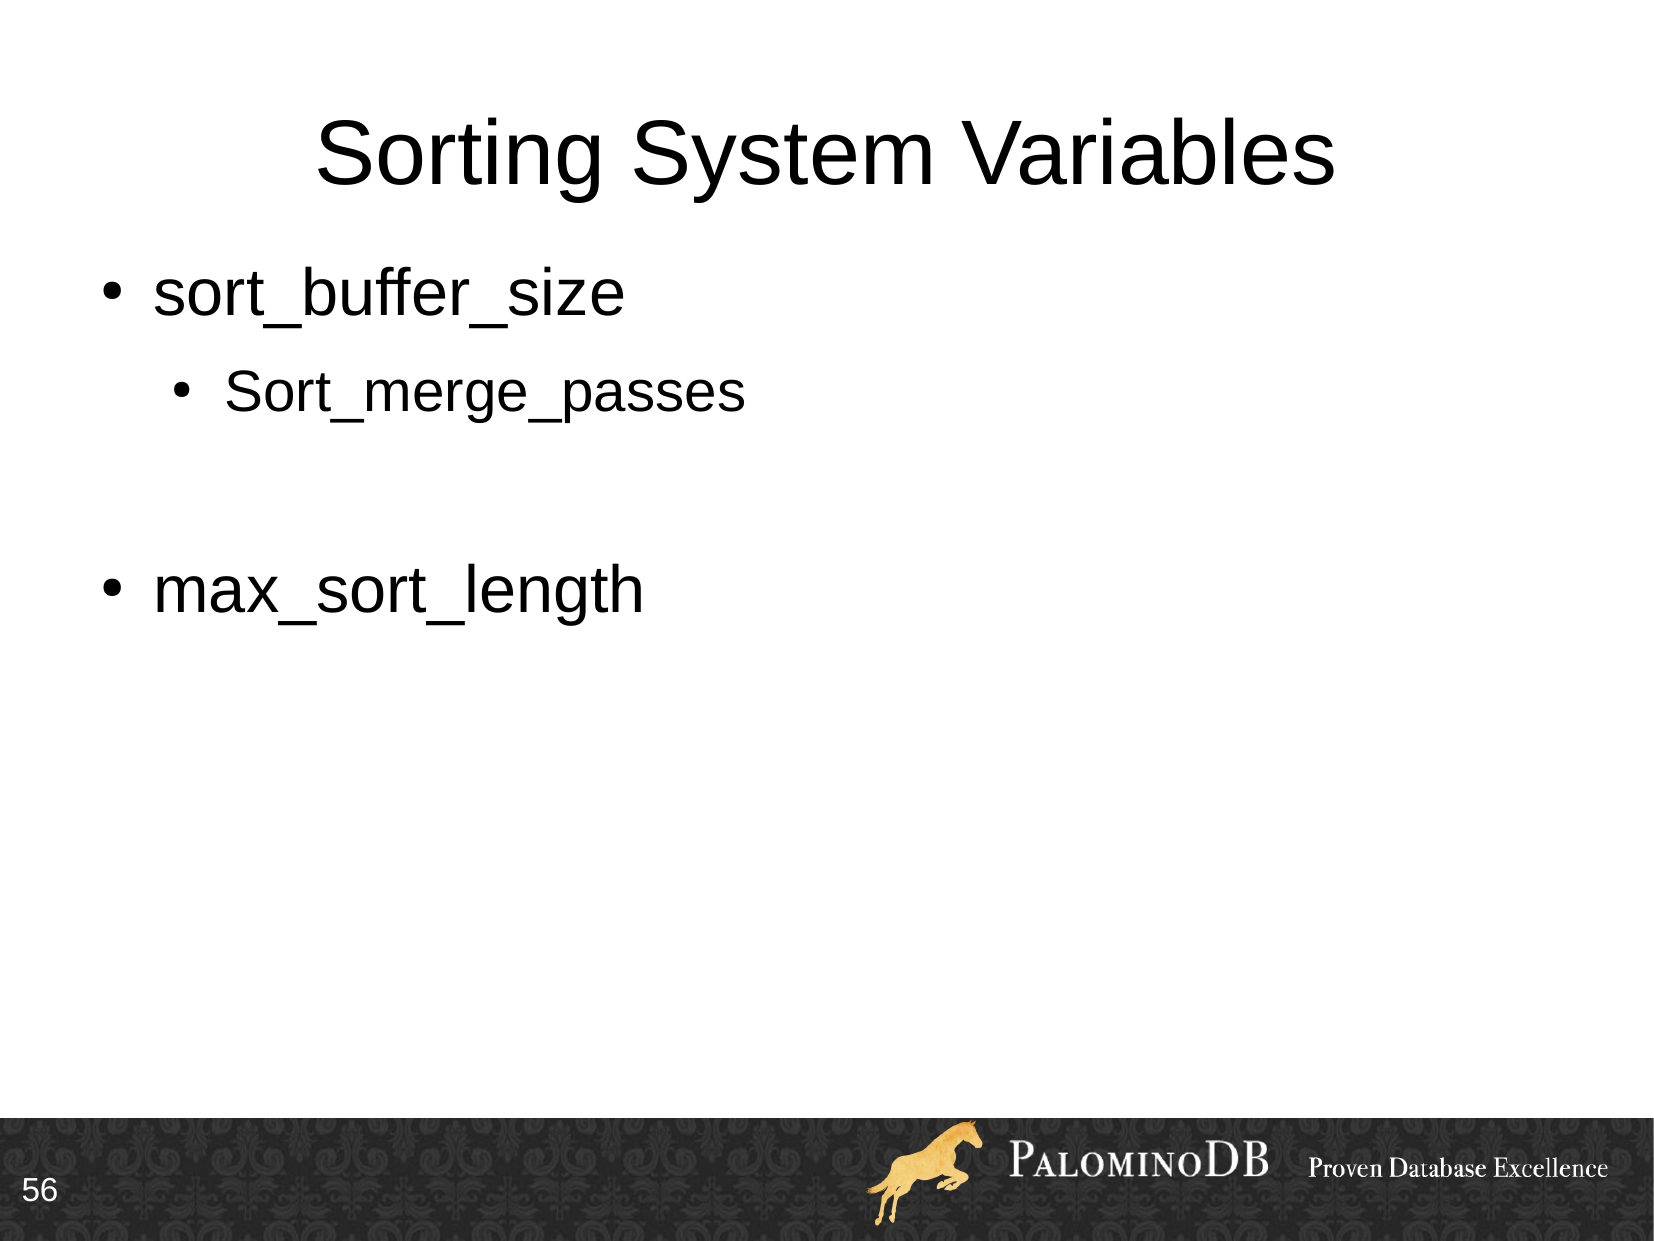

# Sorting System Variables
sort_buffer_size
Sort_merge_passes
max_sort_length